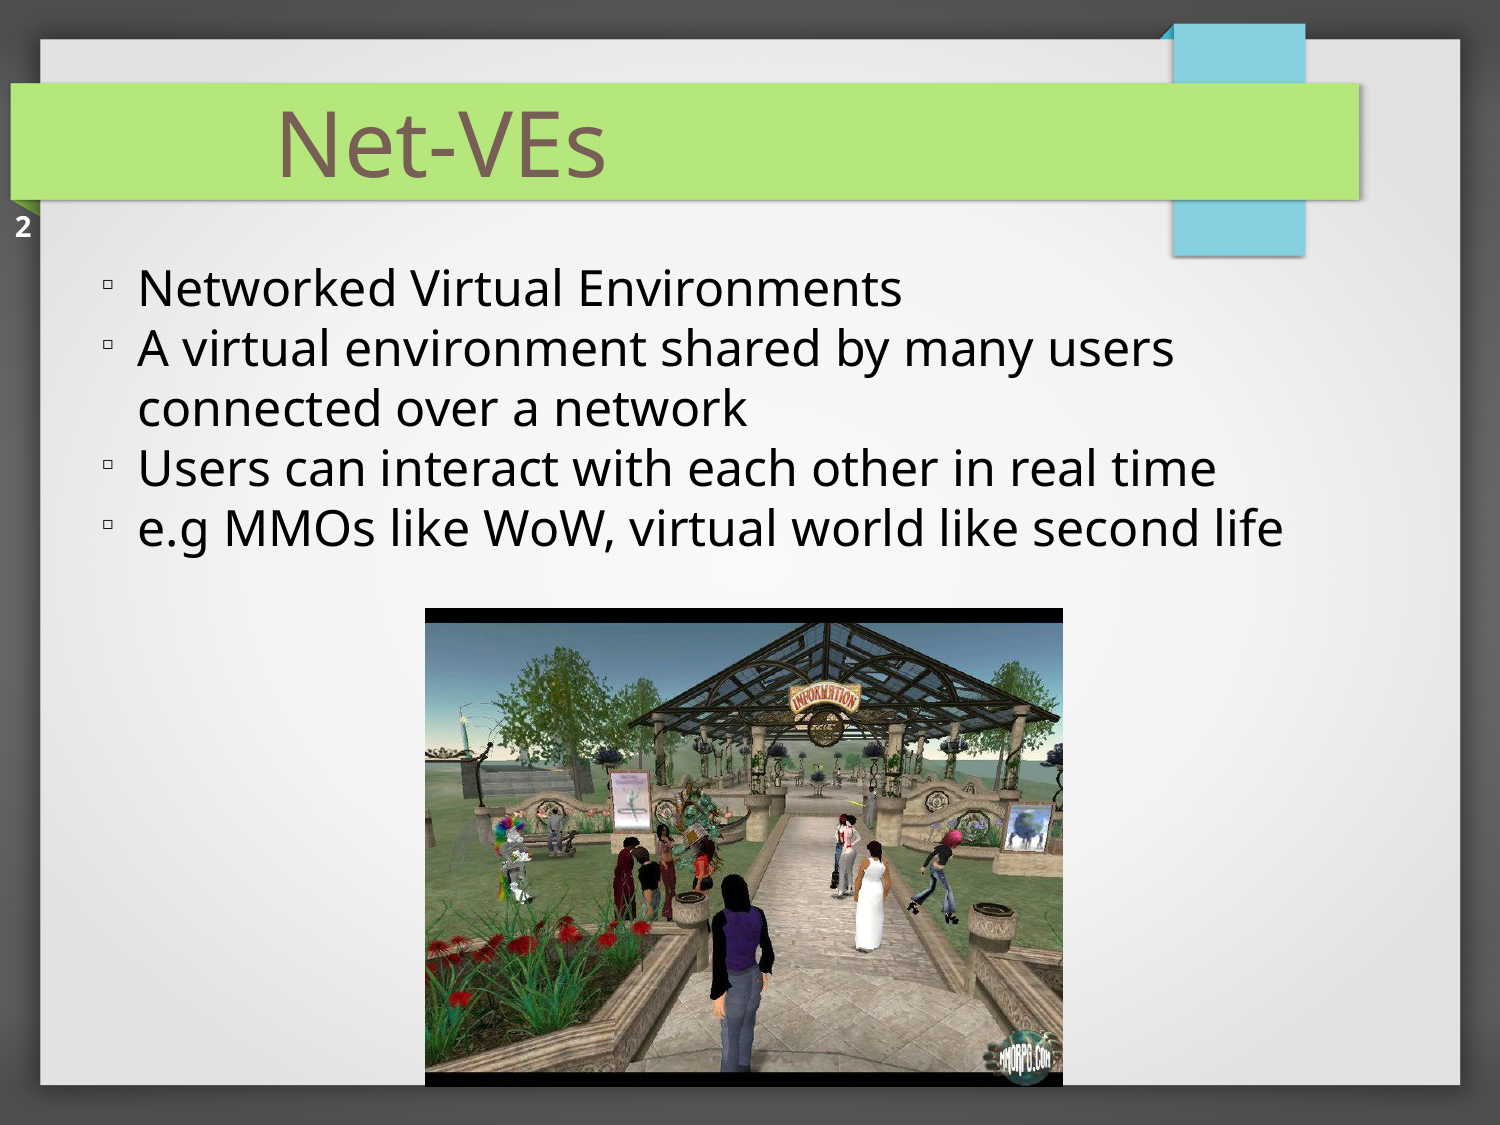

Net-VEs
Networked Virtual Environments
A virtual environment shared by many users connected over a network
Users can interact with each other in real time
e.g MMOs like WoW, virtual world like second life